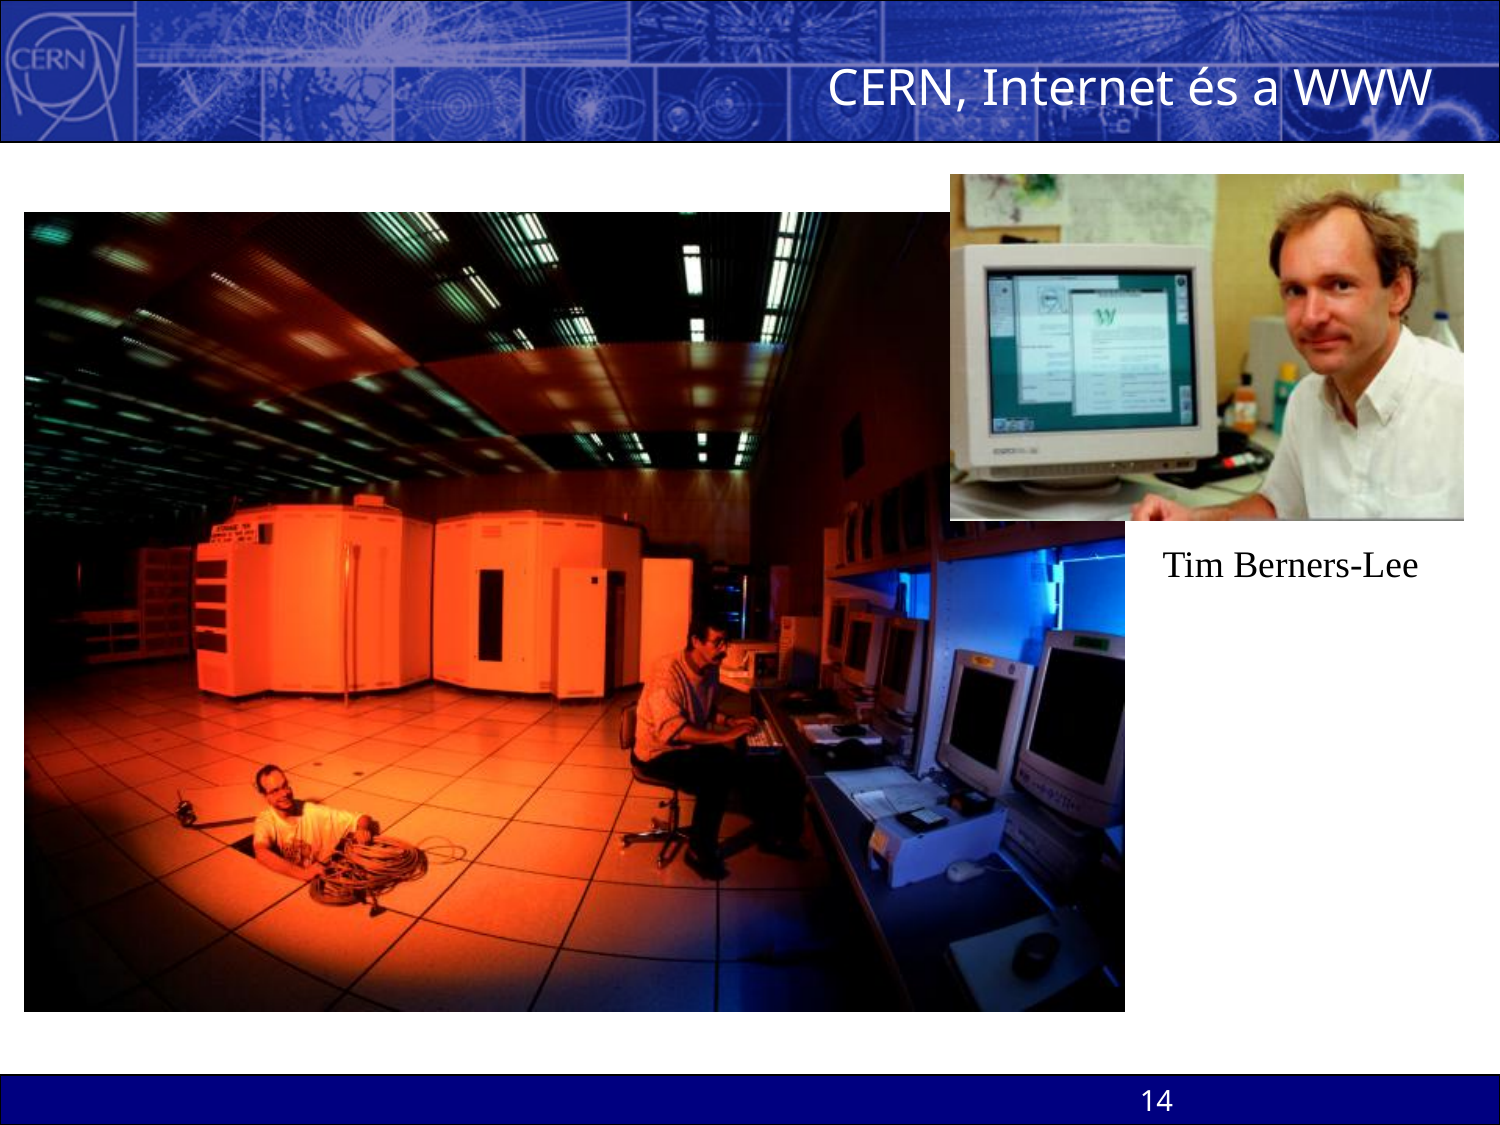

CERN, Internet és a WWW
Tim Berners-Lee
WWW